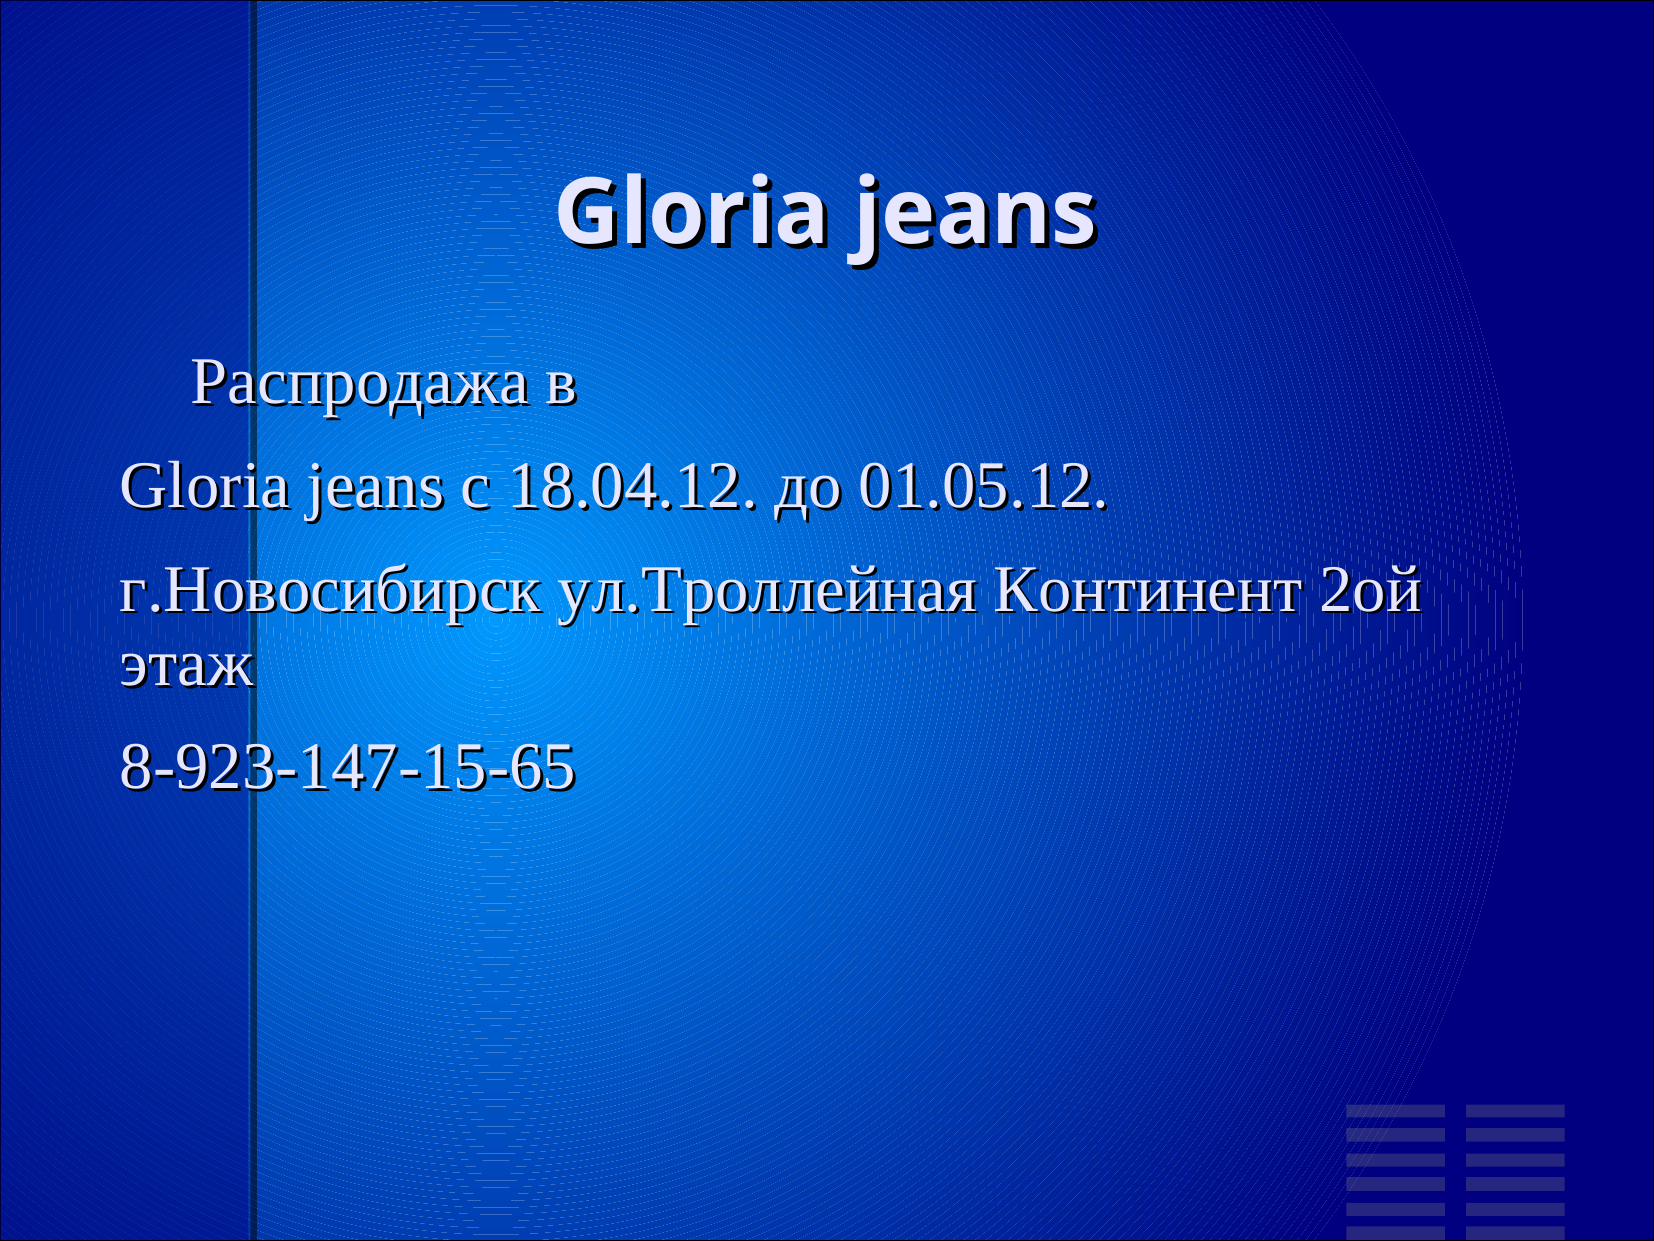

# Gloria jeans
Распродажа в
Gloria jeans с 18.04.12. до 01.05.12.
г.Новосибирск ул.Троллейная Континент 2ой этаж
8-923-147-15-65